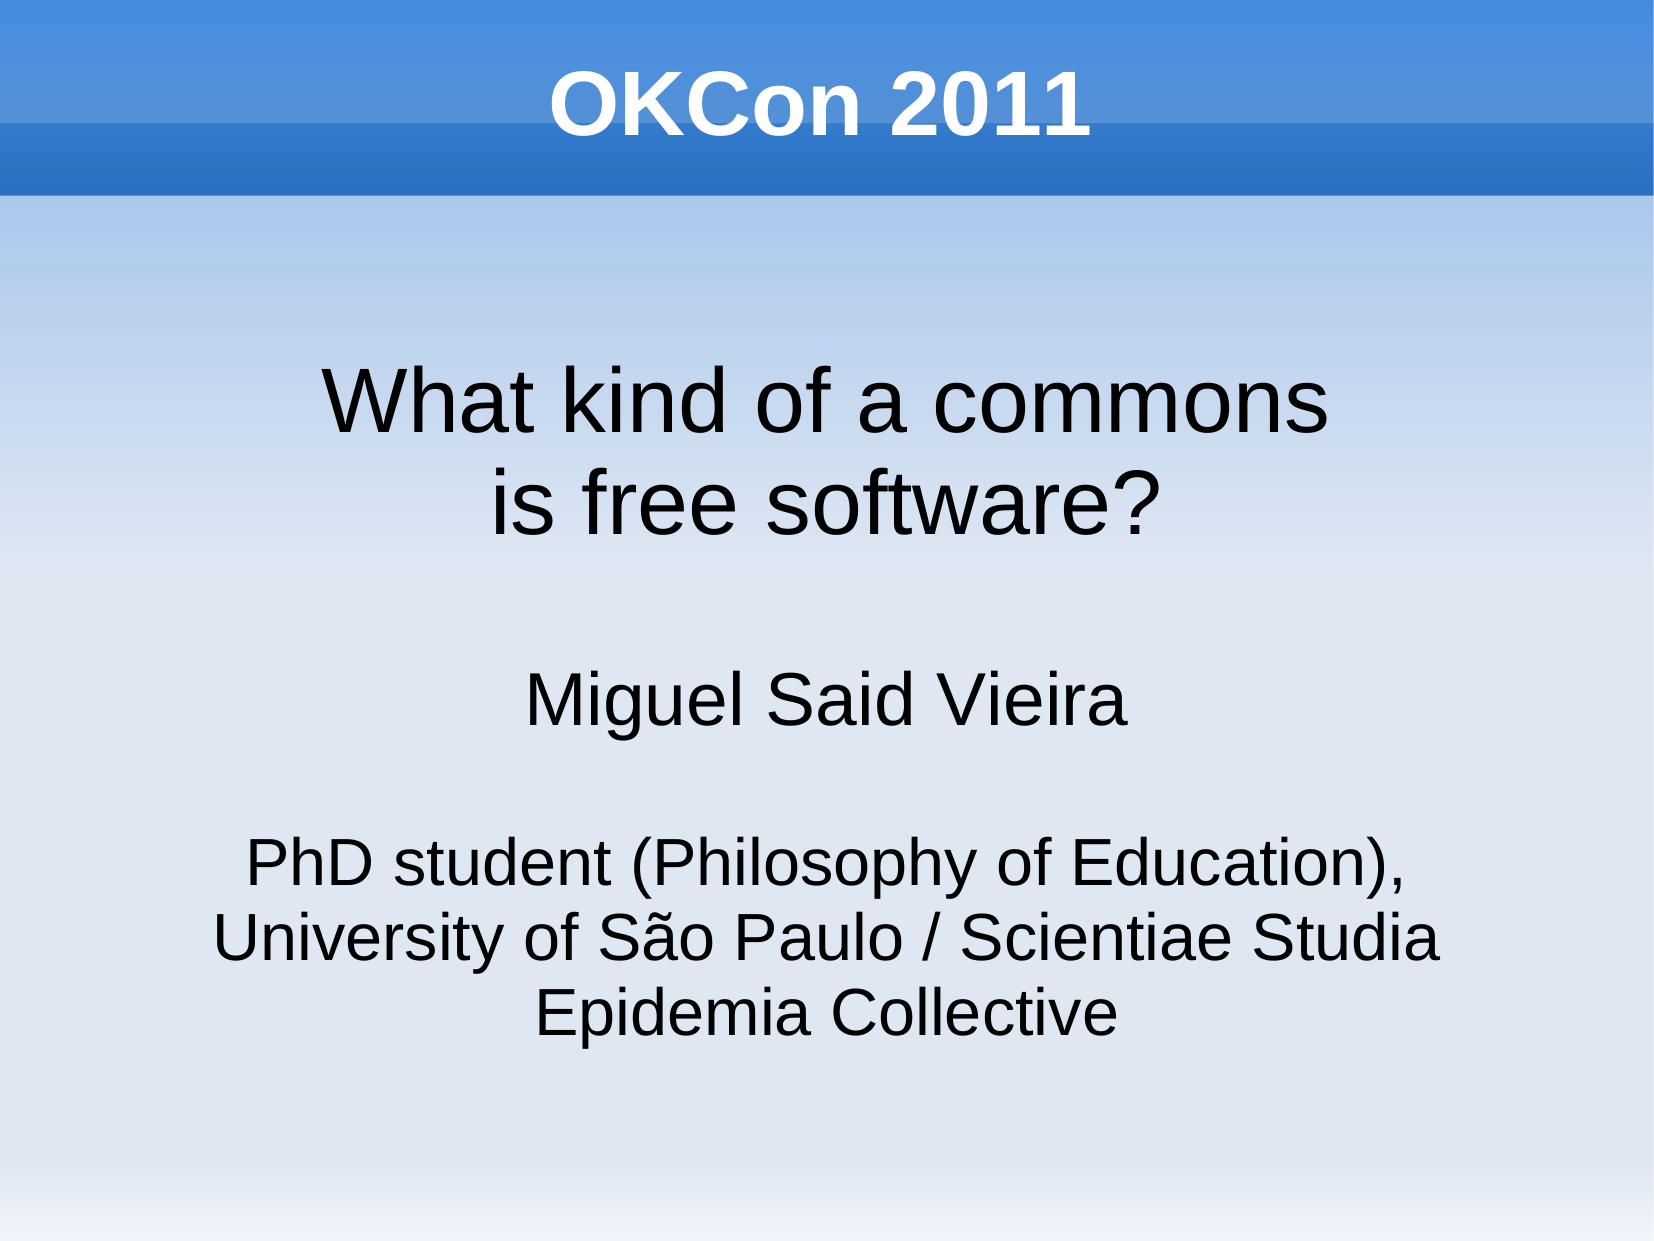

# OKCon 2011
What kind of a commons
is free software?
Miguel Said Vieira
PhD student (Philosophy of Education),
University of São Paulo / Scientiae Studia
Epidemia Collective